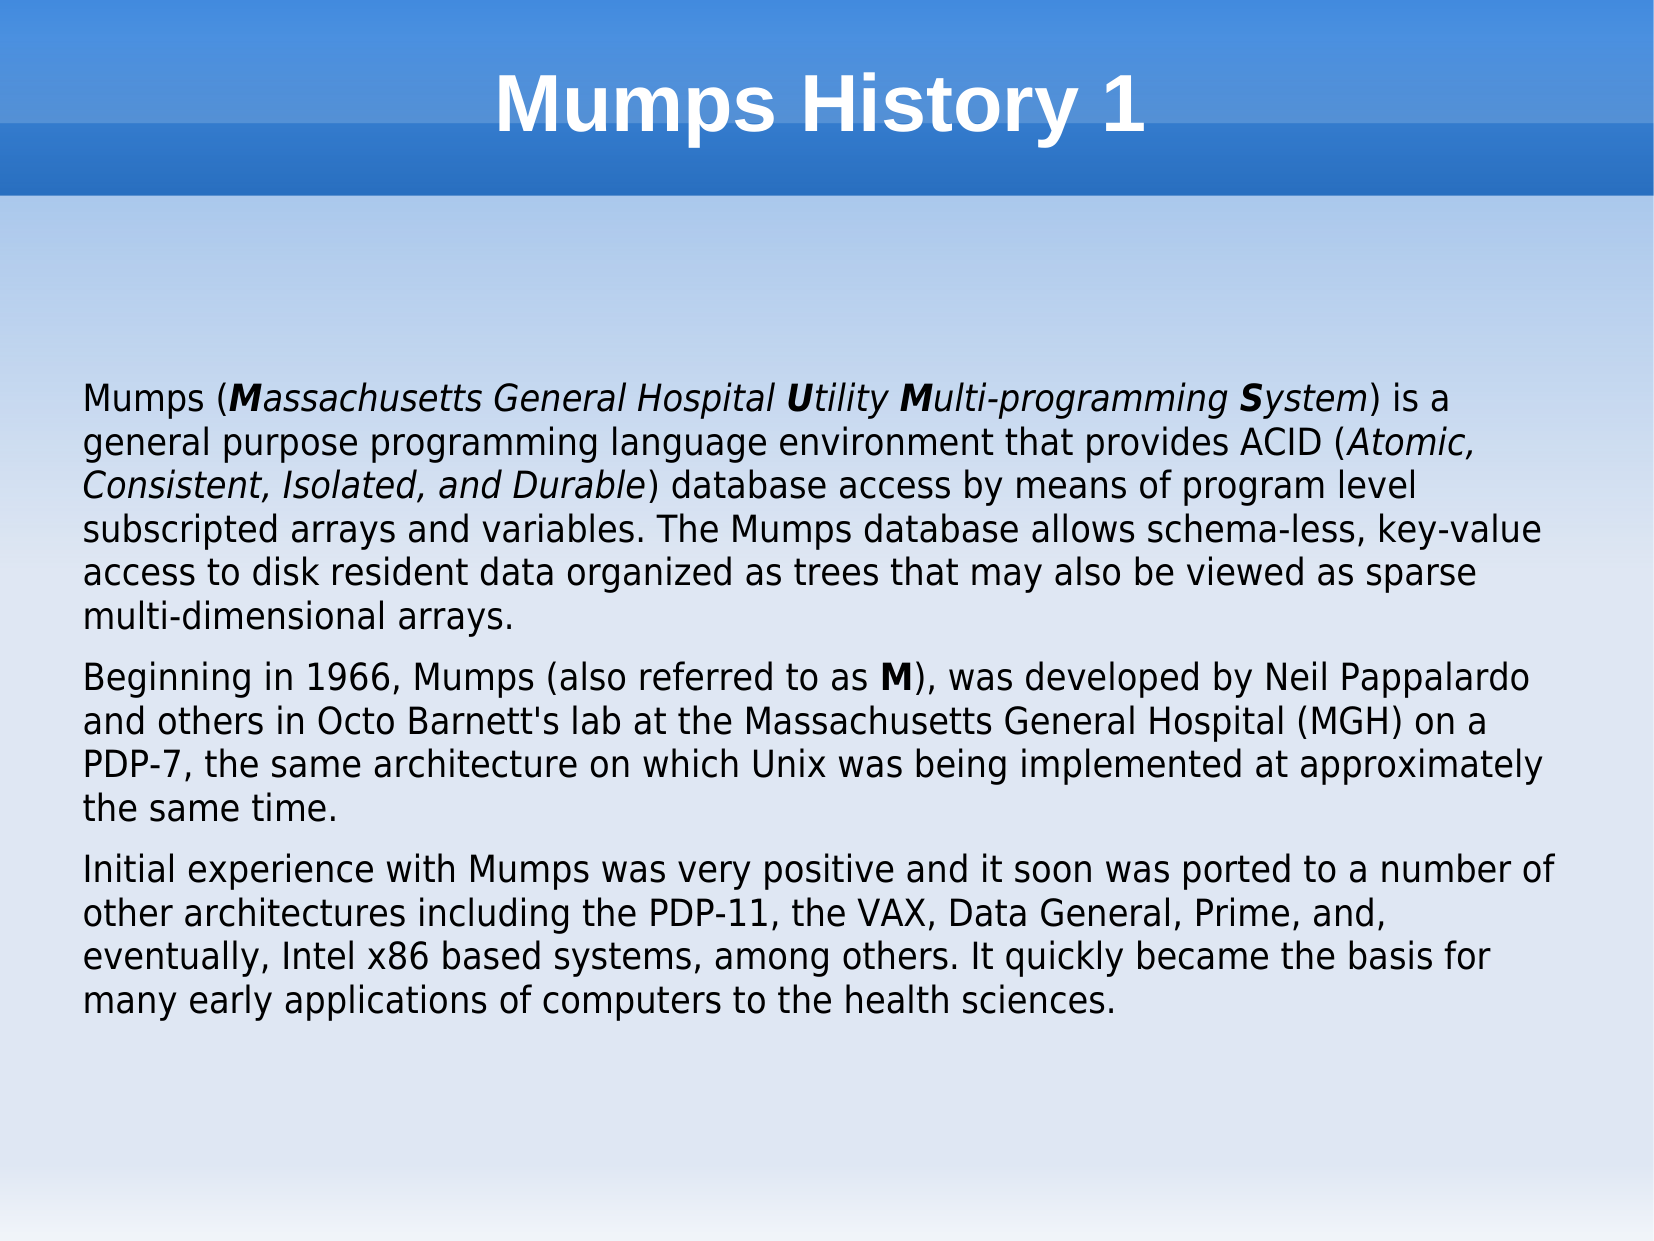

# Mumps History 1
Mumps (Massachusetts General Hospital Utility Multi-programming System) is a general purpose programming language environment that provides ACID (Atomic, Consistent, Isolated, and Durable) database access by means of program level subscripted arrays and variables. The Mumps database allows schema-less, key-value access to disk resident data organized as trees that may also be viewed as sparse multi-dimensional arrays.
Beginning in 1966, Mumps (also referred to as M), was developed by Neil Pappalardo and others in Octo Barnett's lab at the Massachusetts General Hospital (MGH) on a PDP-7, the same architecture on which Unix was being implemented at approximately the same time.
Initial experience with Mumps was very positive and it soon was ported to a number of other architectures including the PDP-11, the VAX, Data General, Prime, and, eventually, Intel x86 based systems, among others. It quickly became the basis for many early applications of computers to the health sciences.